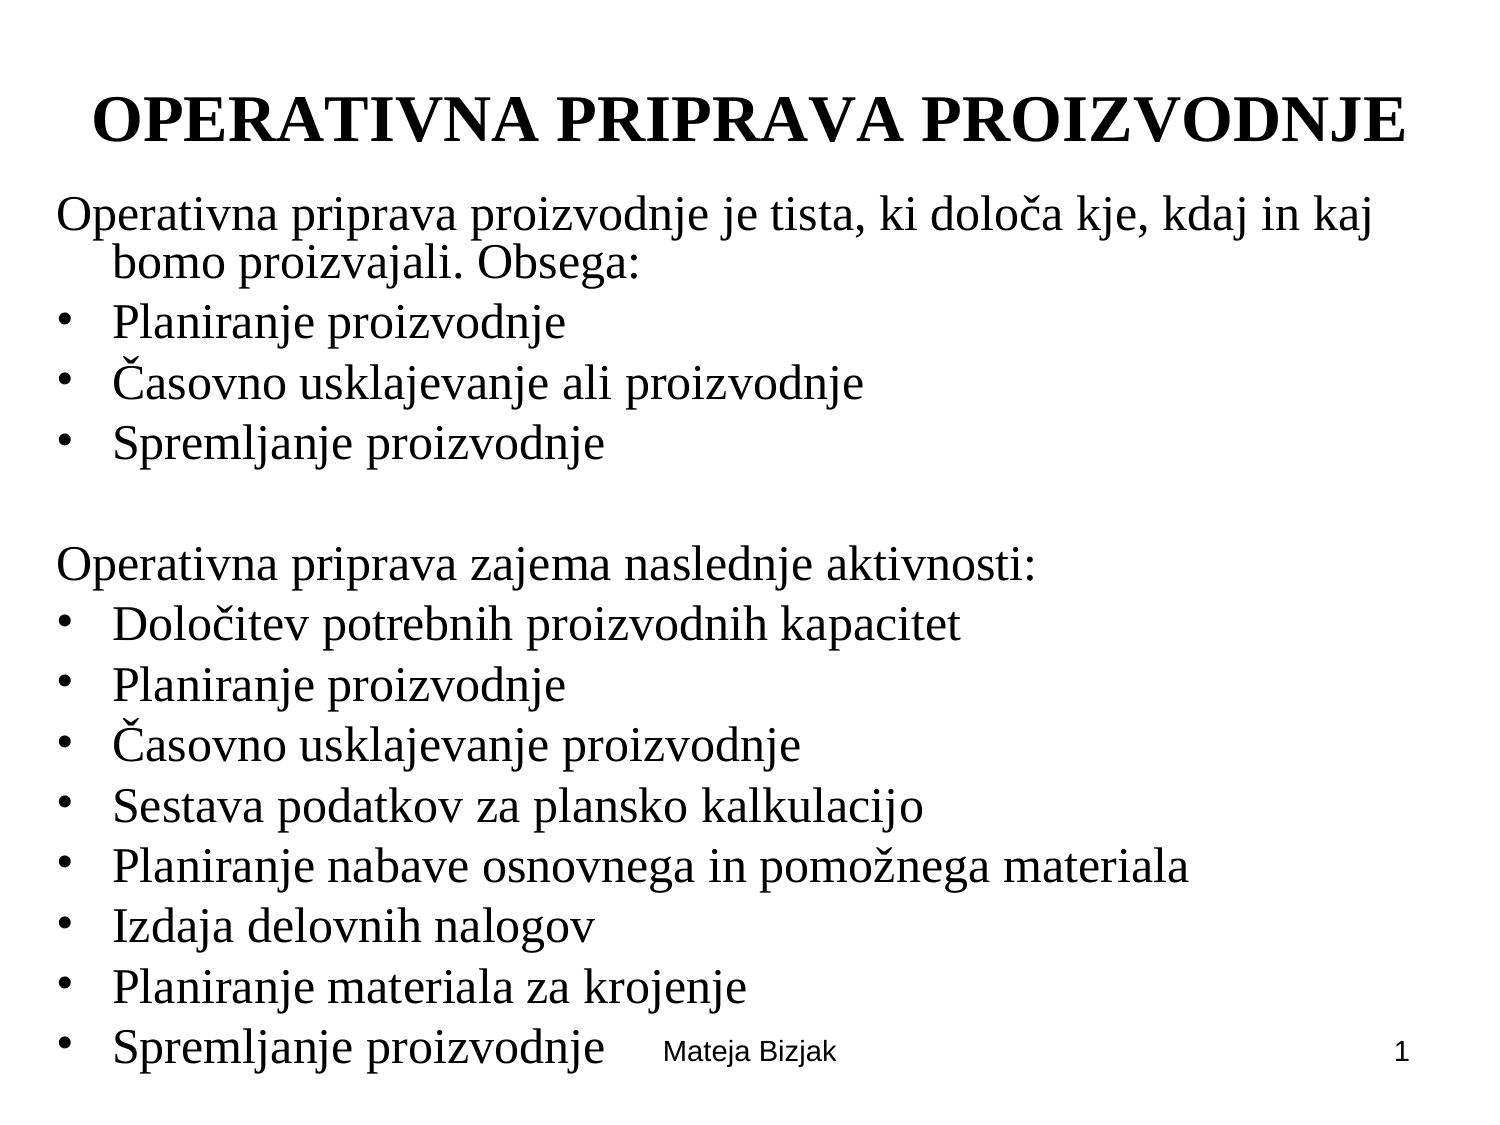

# OPERATIVNA PRIPRAVA PROIZVODNJE
Operativna priprava proizvodnje je tista, ki določa kje, kdaj in kaj bomo proizvajali. Obsega:
Planiranje proizvodnje
Časovno usklajevanje ali proizvodnje
Spremljanje proizvodnje
Operativna priprava zajema naslednje aktivnosti:
Določitev potrebnih proizvodnih kapacitet
Planiranje proizvodnje
Časovno usklajevanje proizvodnje
Sestava podatkov za plansko kalkulacijo
Planiranje nabave osnovnega in pomožnega materiala
Izdaja delovnih nalogov
Planiranje materiala za krojenje
Spremljanje proizvodnje
Mateja Bizjak